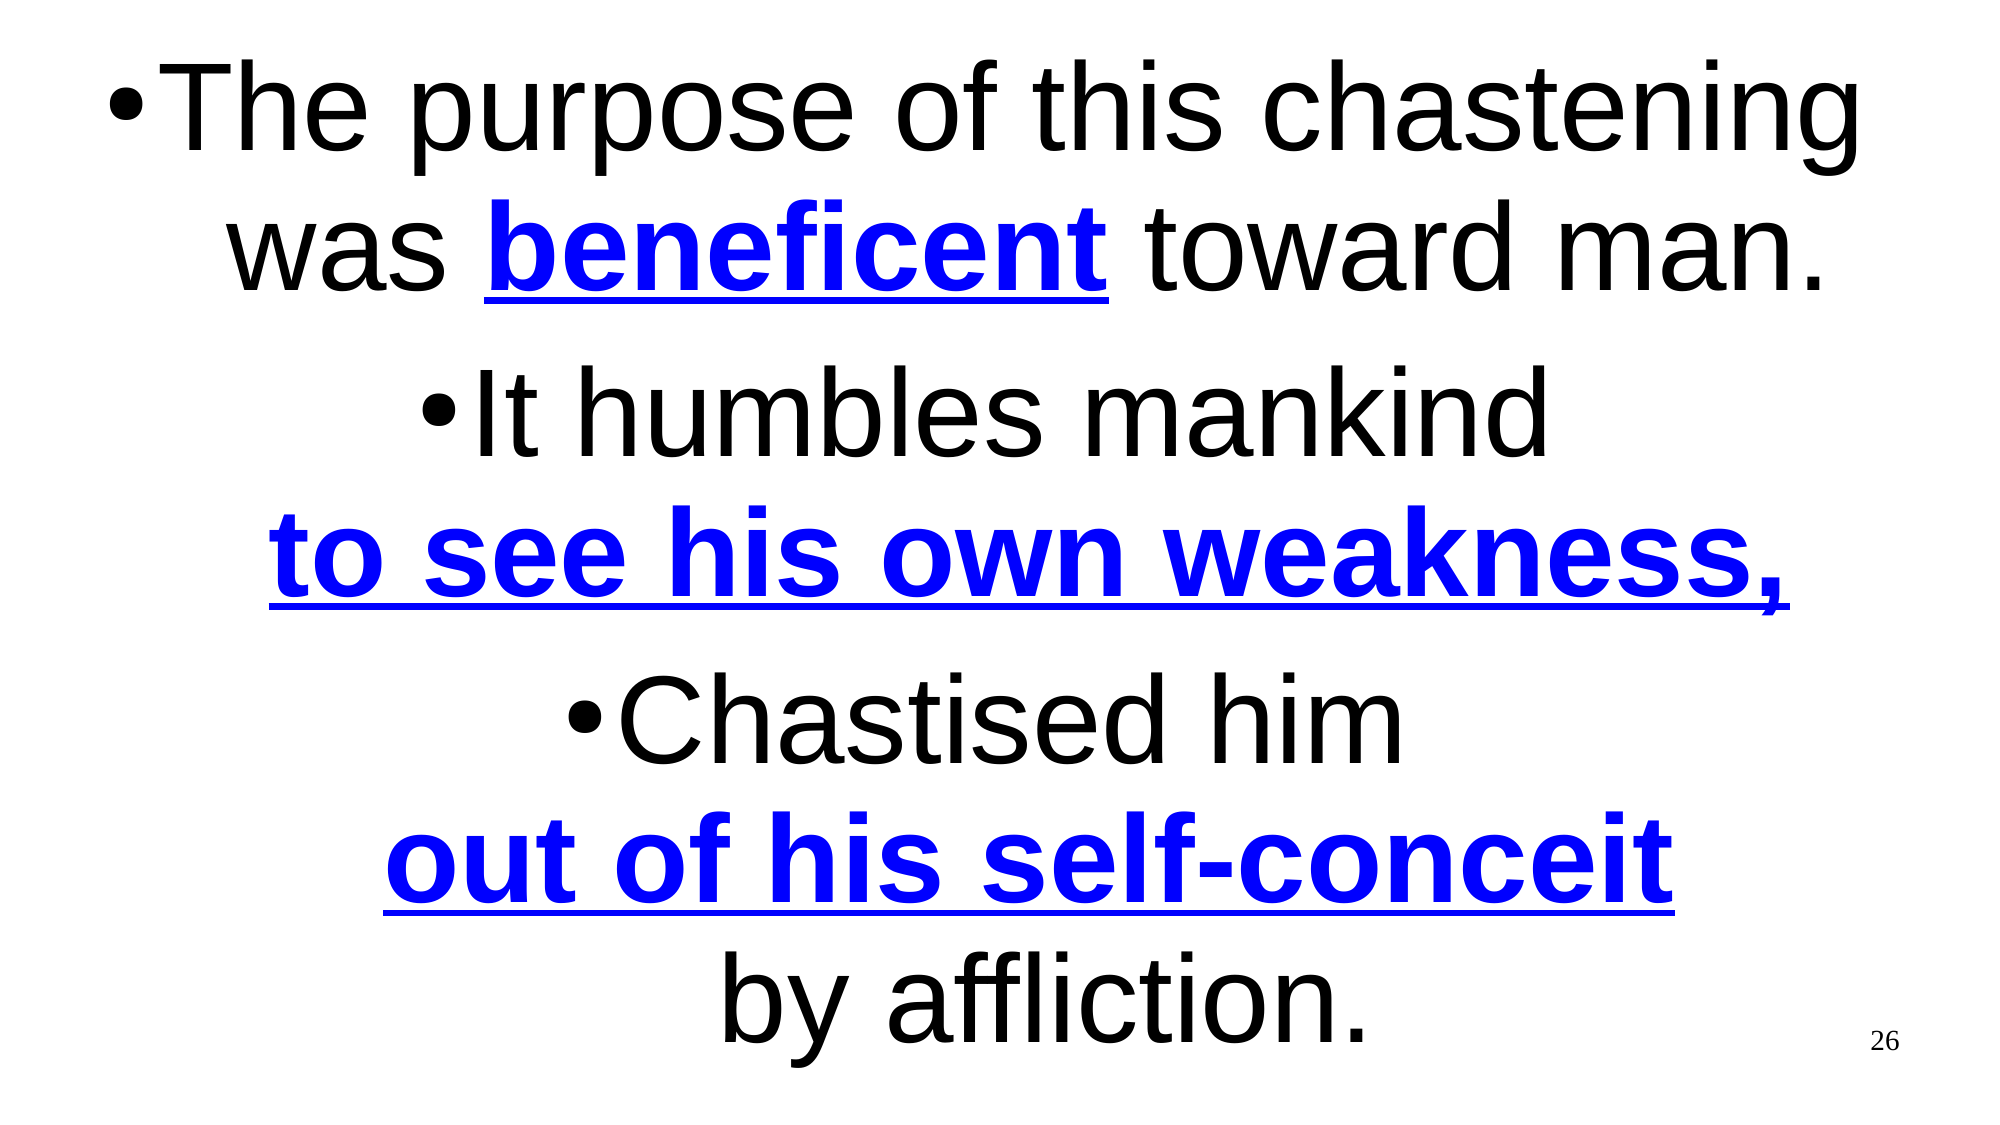

# The purpose of this chastening was beneficent toward man.
It humbles mankind
to see his own weakness,
Chastised him
out of his self-conceit
 by affliction.
26